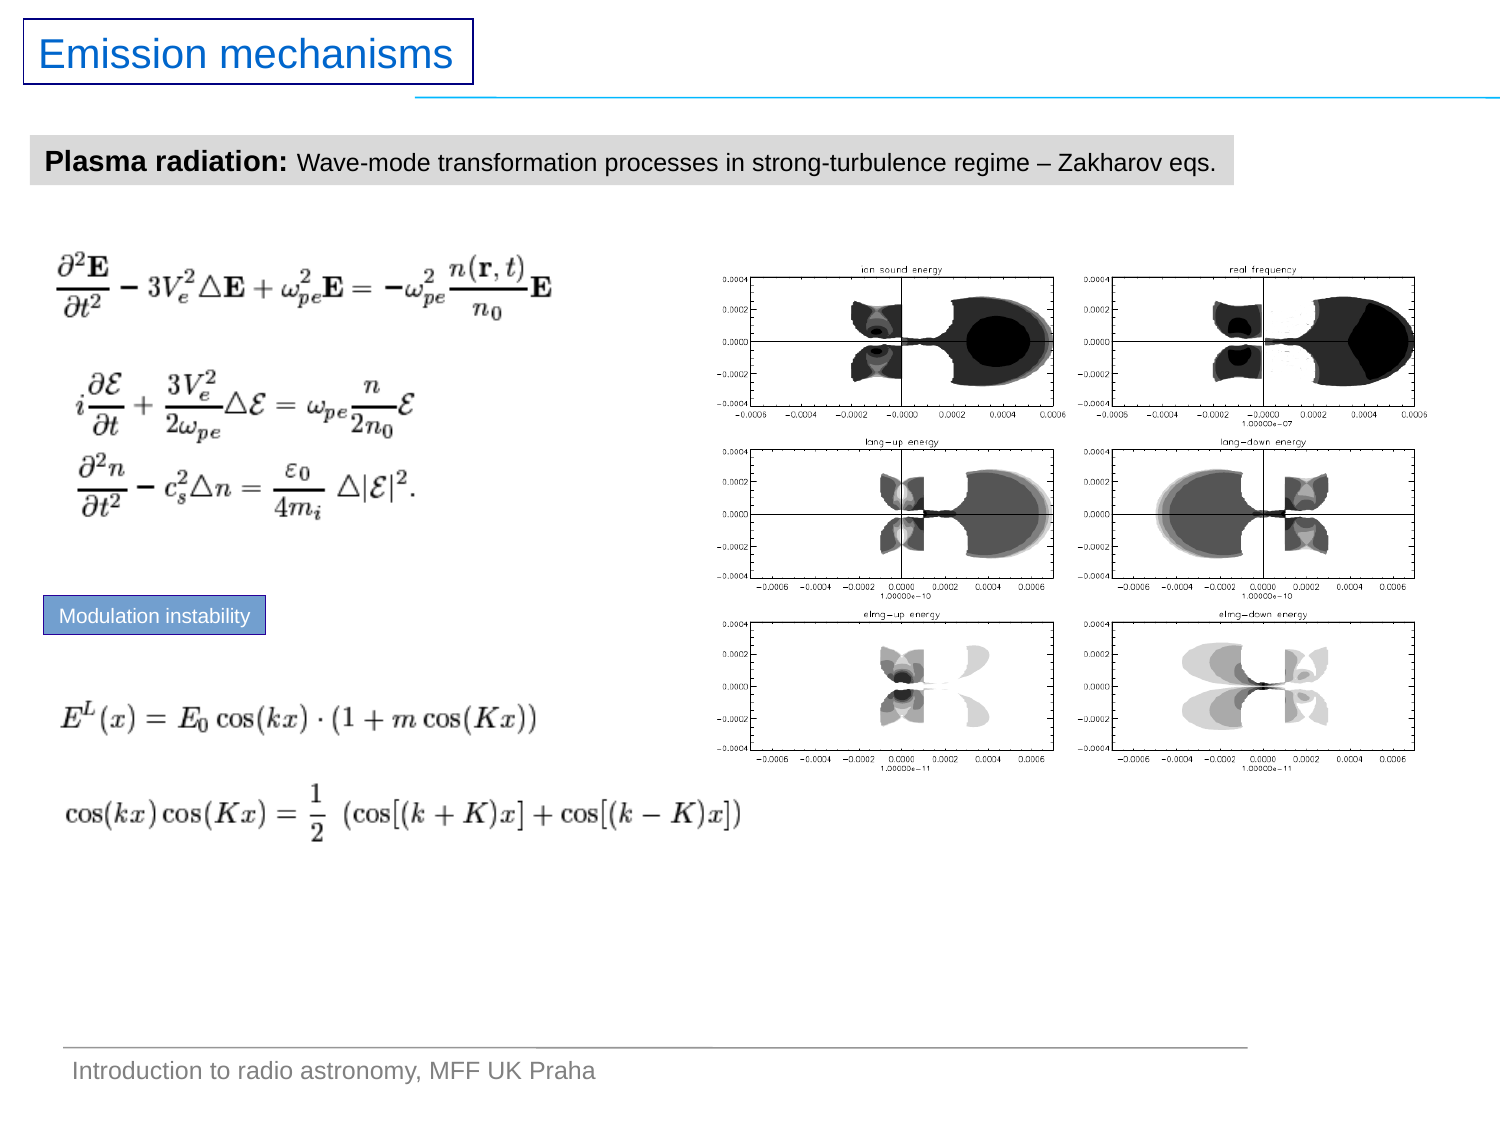

Emission mechanisms
Plasma radiation: Wave-mode transformation processes in strong-turbulence regime – Zakharov eqs.
Modulation instability
Introduction to radio astronomy